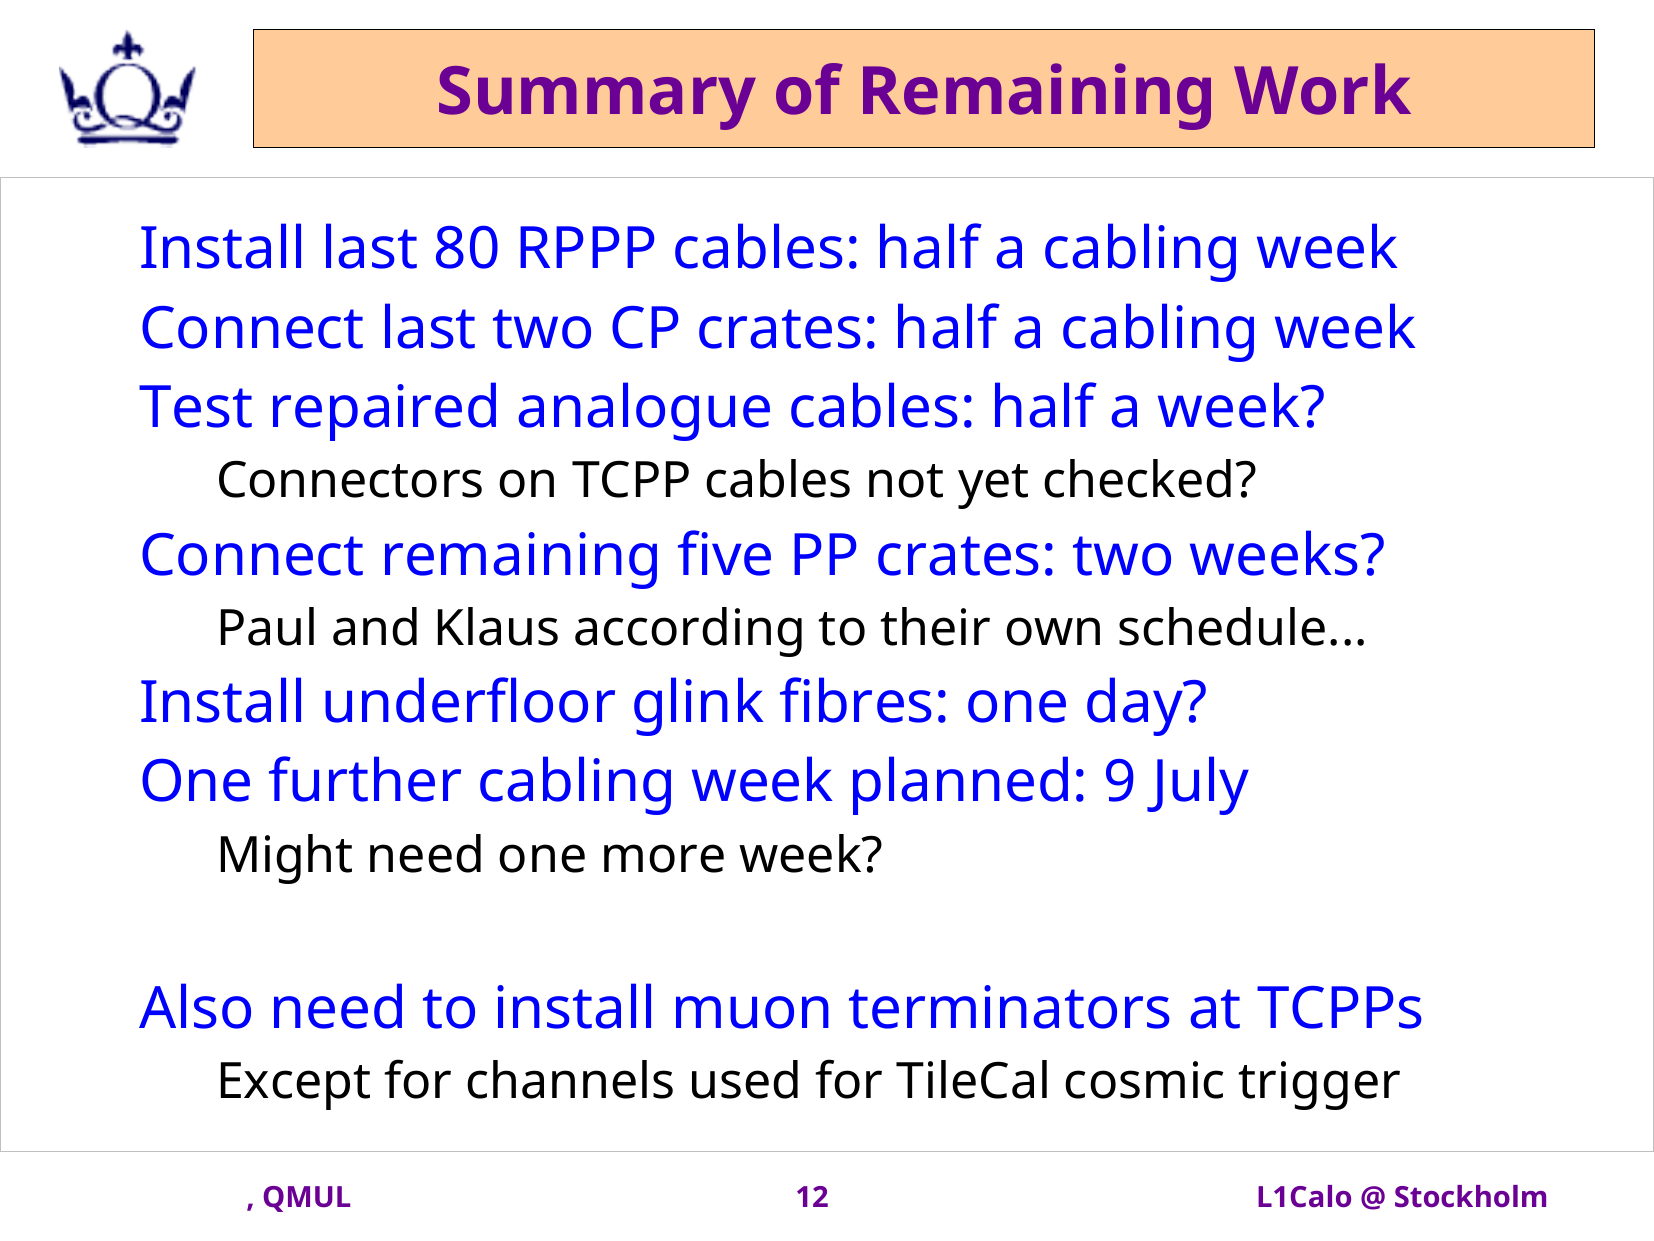

# Summary of Remaining Work
Install last 80 RPPP cables: half a cabling week
Connect last two CP crates: half a cabling week
Test repaired analogue cables: half a week?
Connectors on TCPP cables not yet checked?
Connect remaining five PP crates: two weeks?
Paul and Klaus according to their own schedule...
Install underfloor glink fibres: one day?
One further cabling week planned: 9 July
Might need one more week?
Also need to install muon terminators at TCPPs
Except for channels used for TileCal cosmic trigger